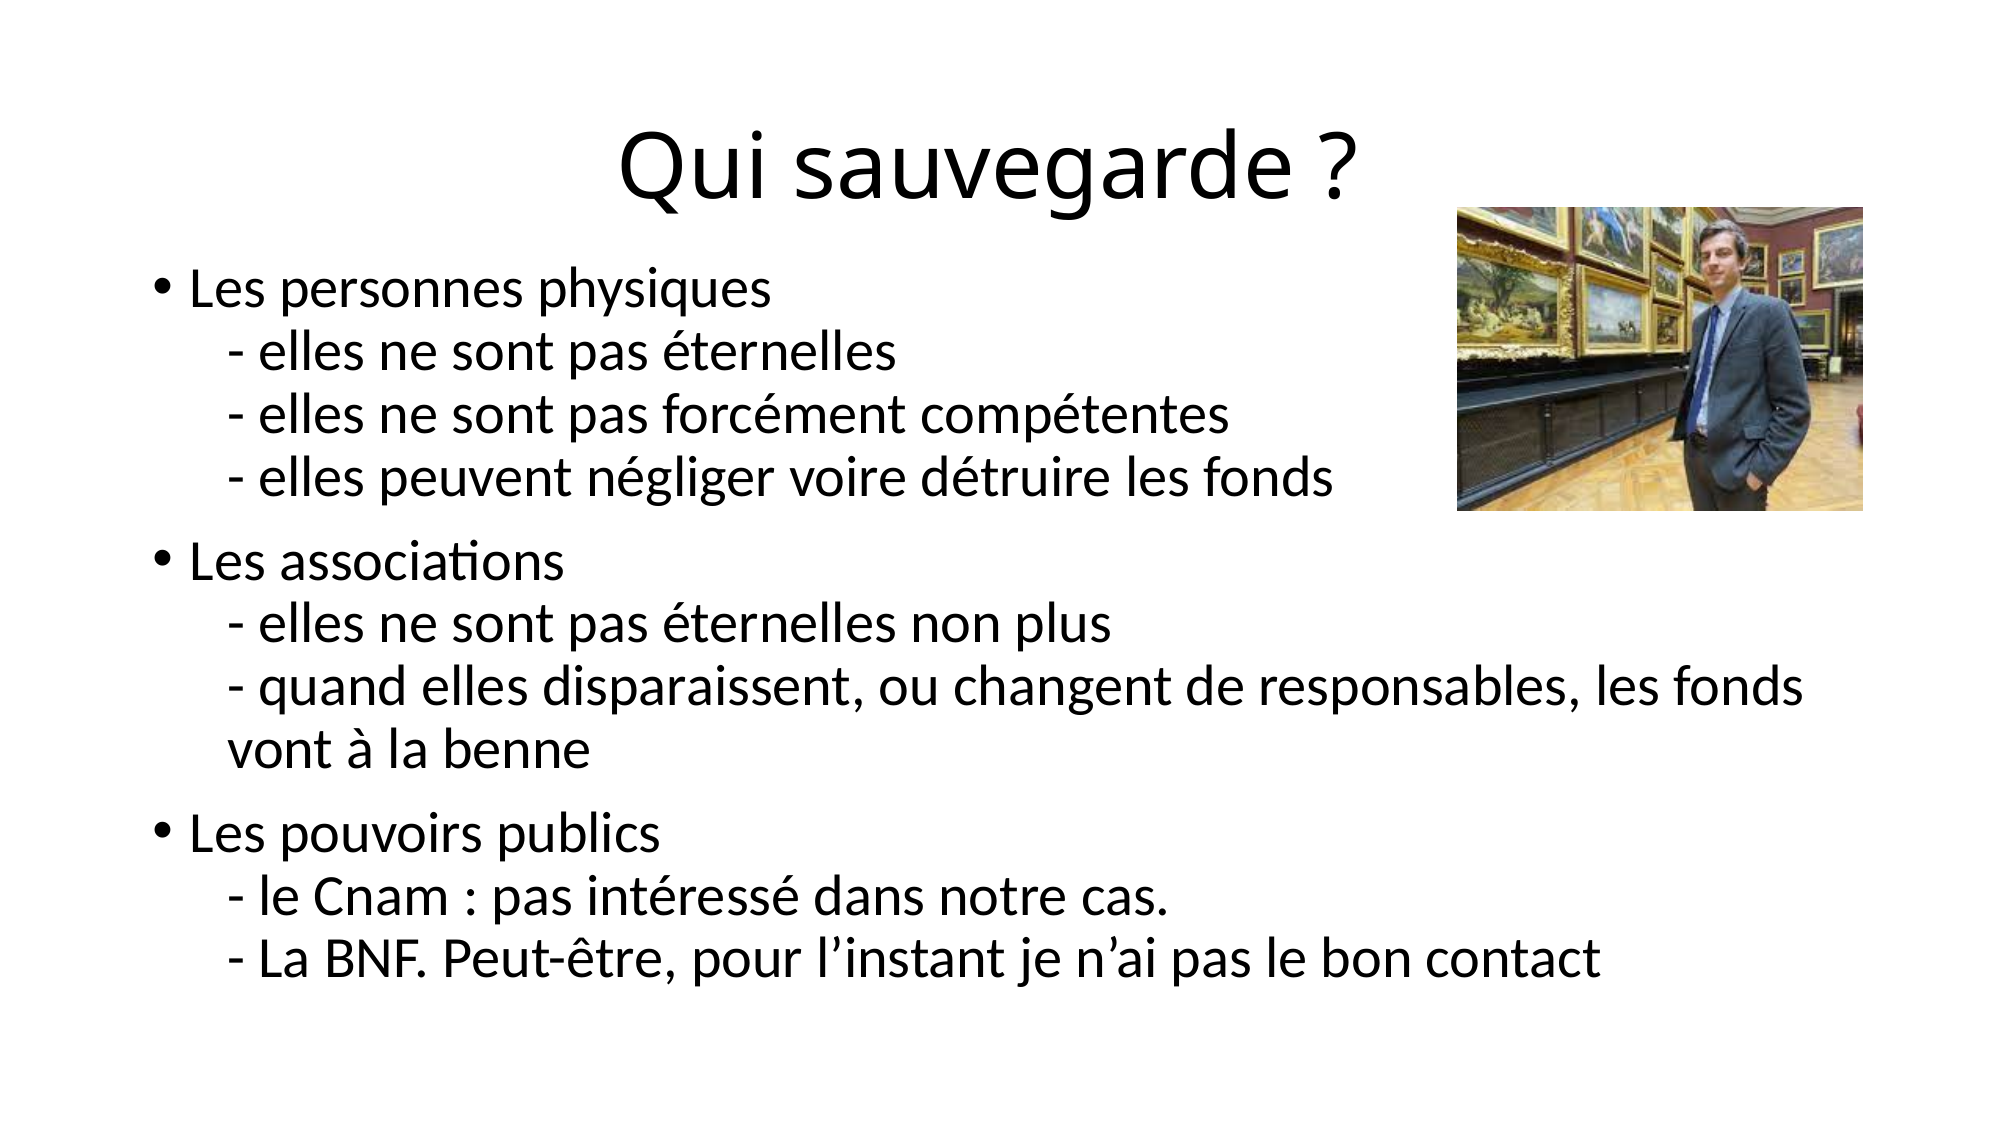

# Qui sauvegarde ?
Les personnes physiques
- elles ne sont pas éternelles
- elles ne sont pas forcément compétentes
- elles peuvent négliger voire détruire les fonds
Les associations
- elles ne sont pas éternelles non plus
- quand elles disparaissent, ou changent de responsables, les fonds vont à la benne
Les pouvoirs publics
- le Cnam : pas intéressé dans notre cas.
- La BNF. Peut-être, pour l’instant je n’ai pas le bon contact